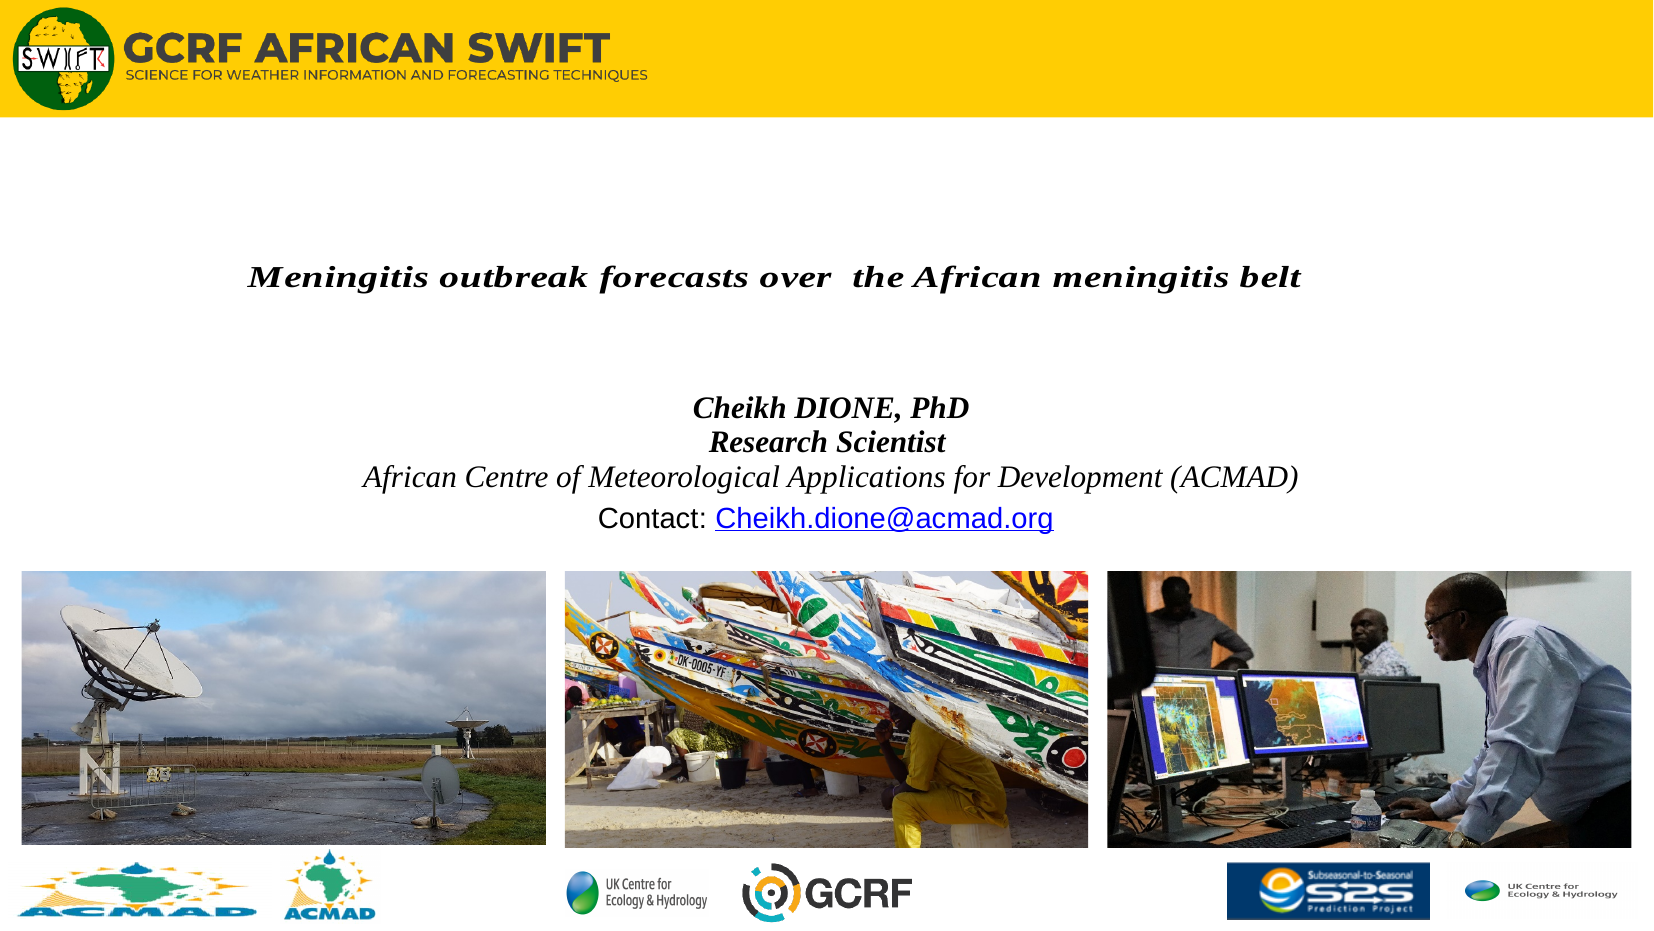

Cheikh DIONE, PhD
Research Scientist
African Centre of Meteorological Applications for Development (ACMAD)
Contact: Cheikh.dione@acmad.org